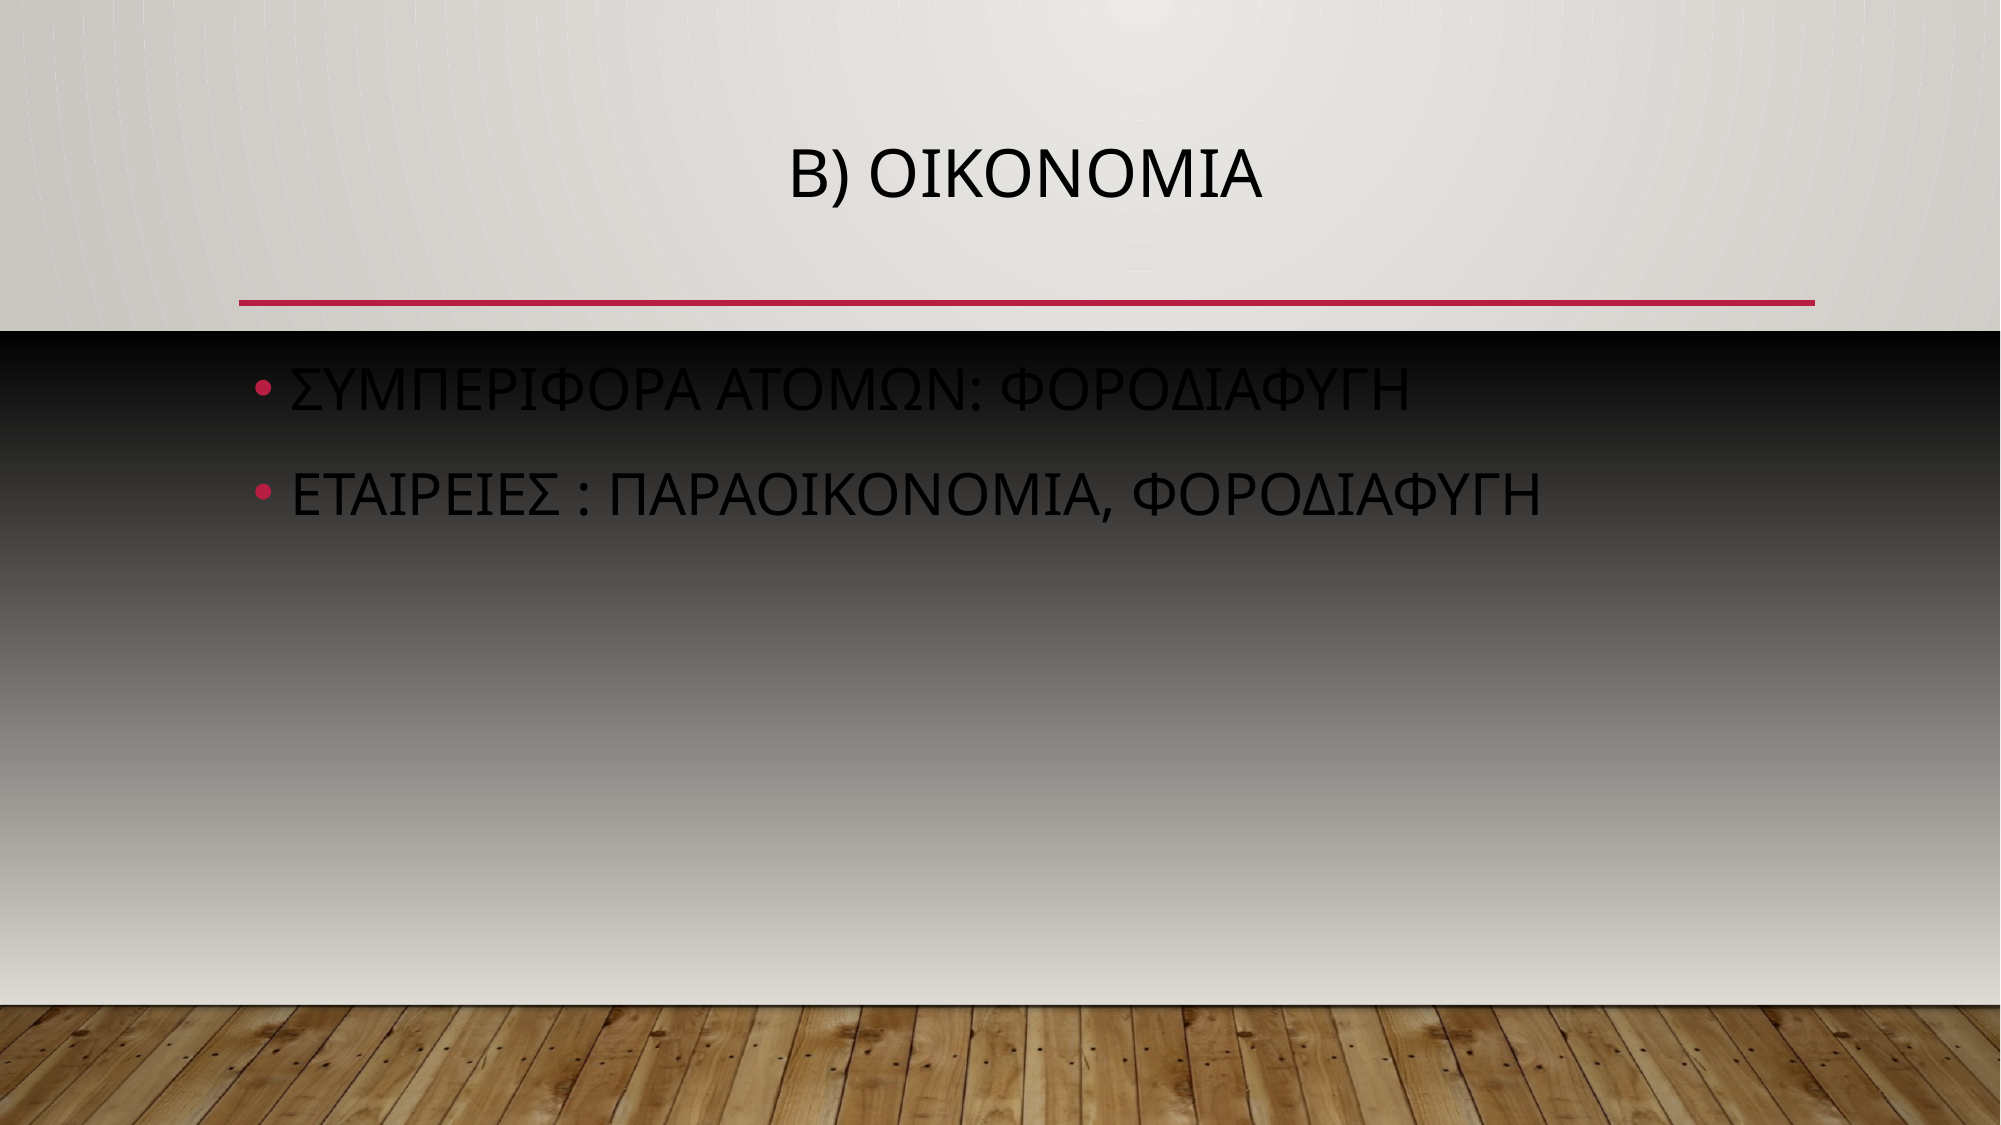

# Β) ΟΙΚΟΝΟΜΙΑ
ΣΥΜΠΕΡΙΦΟΡΑ ΑΤΟΜΩΝ: ΦΟΡΟΔΙΑΦΥΓΗ
ΕΤΑΙΡΕΙΕΣ : ΠΑΡΑΟΙΚΟΝΟΜΙΑ, ΦΟΡΟΔΙΑΦΥΓΗ